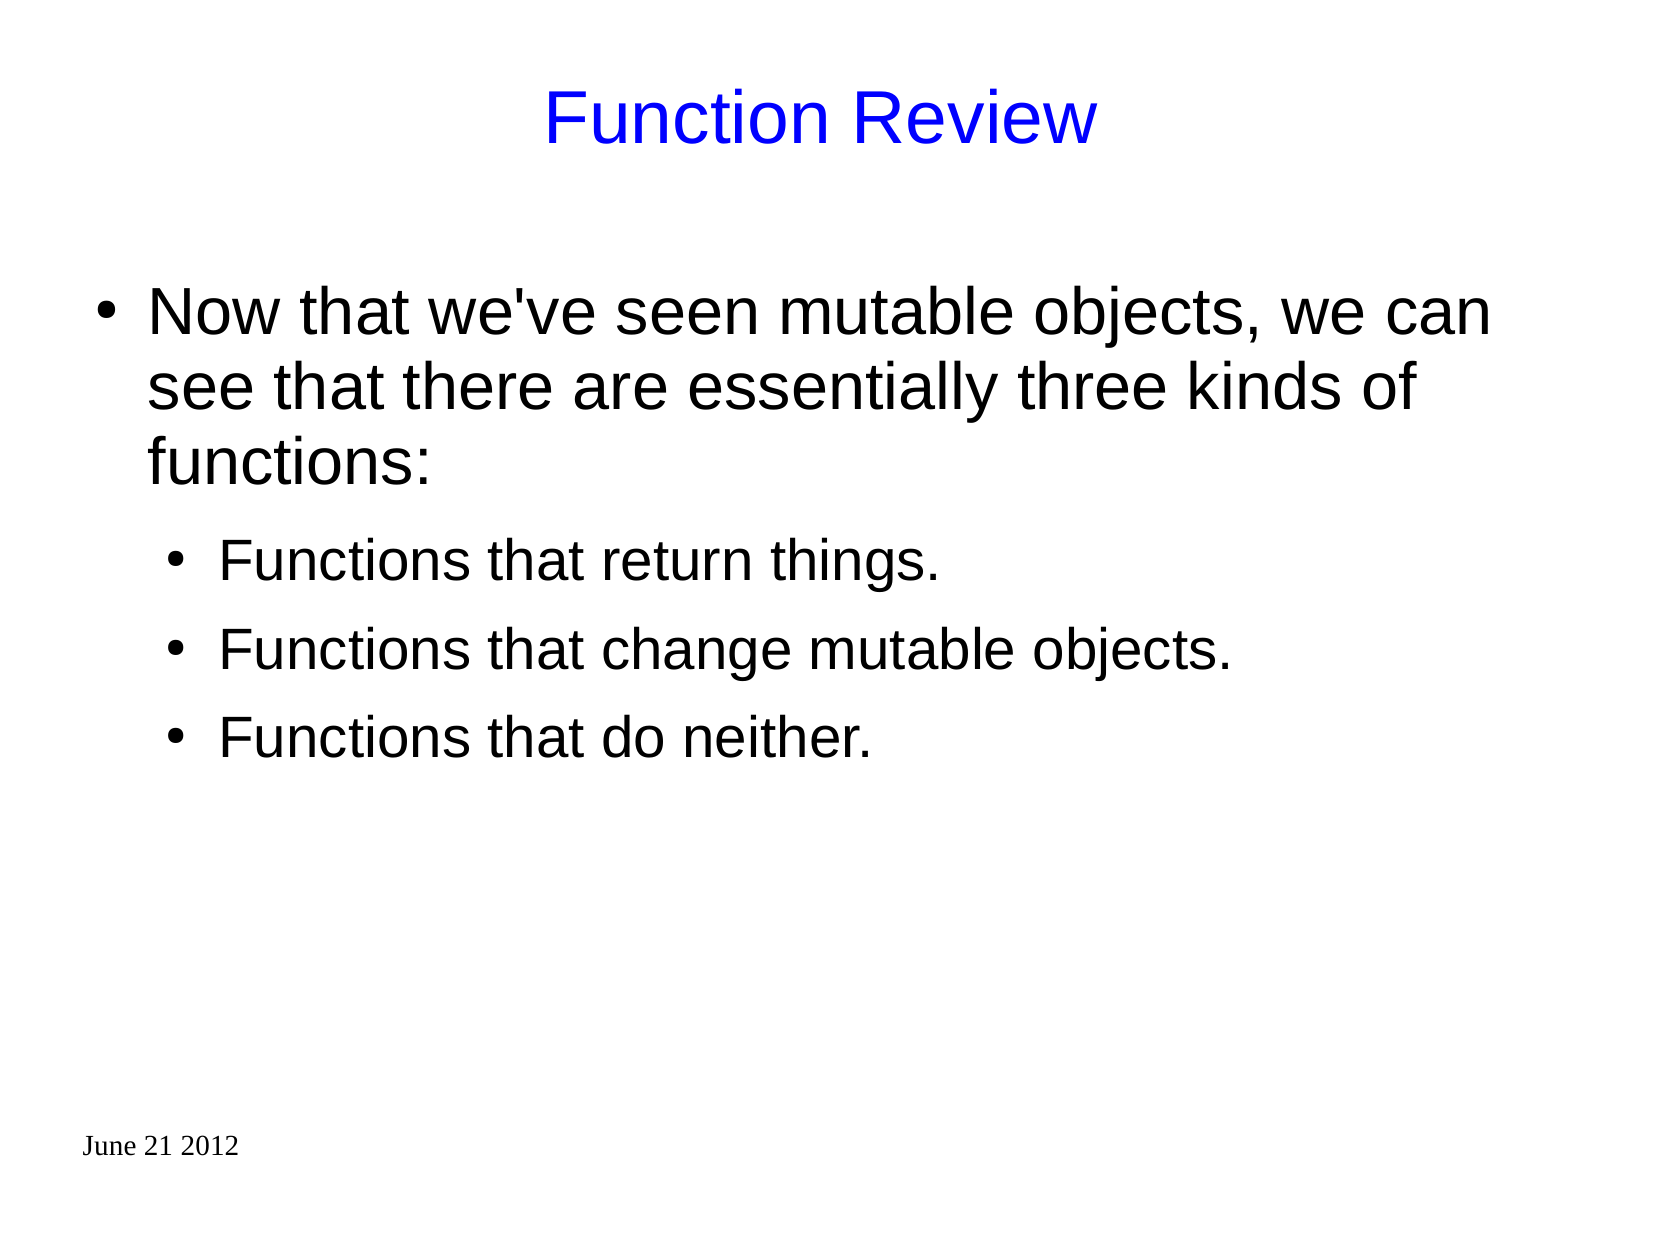

# Function Review
Now that we've seen mutable objects, we can see that there are essentially three kinds of functions:
Functions that return things.
Functions that change mutable objects.
Functions that do neither.
June 21 2012